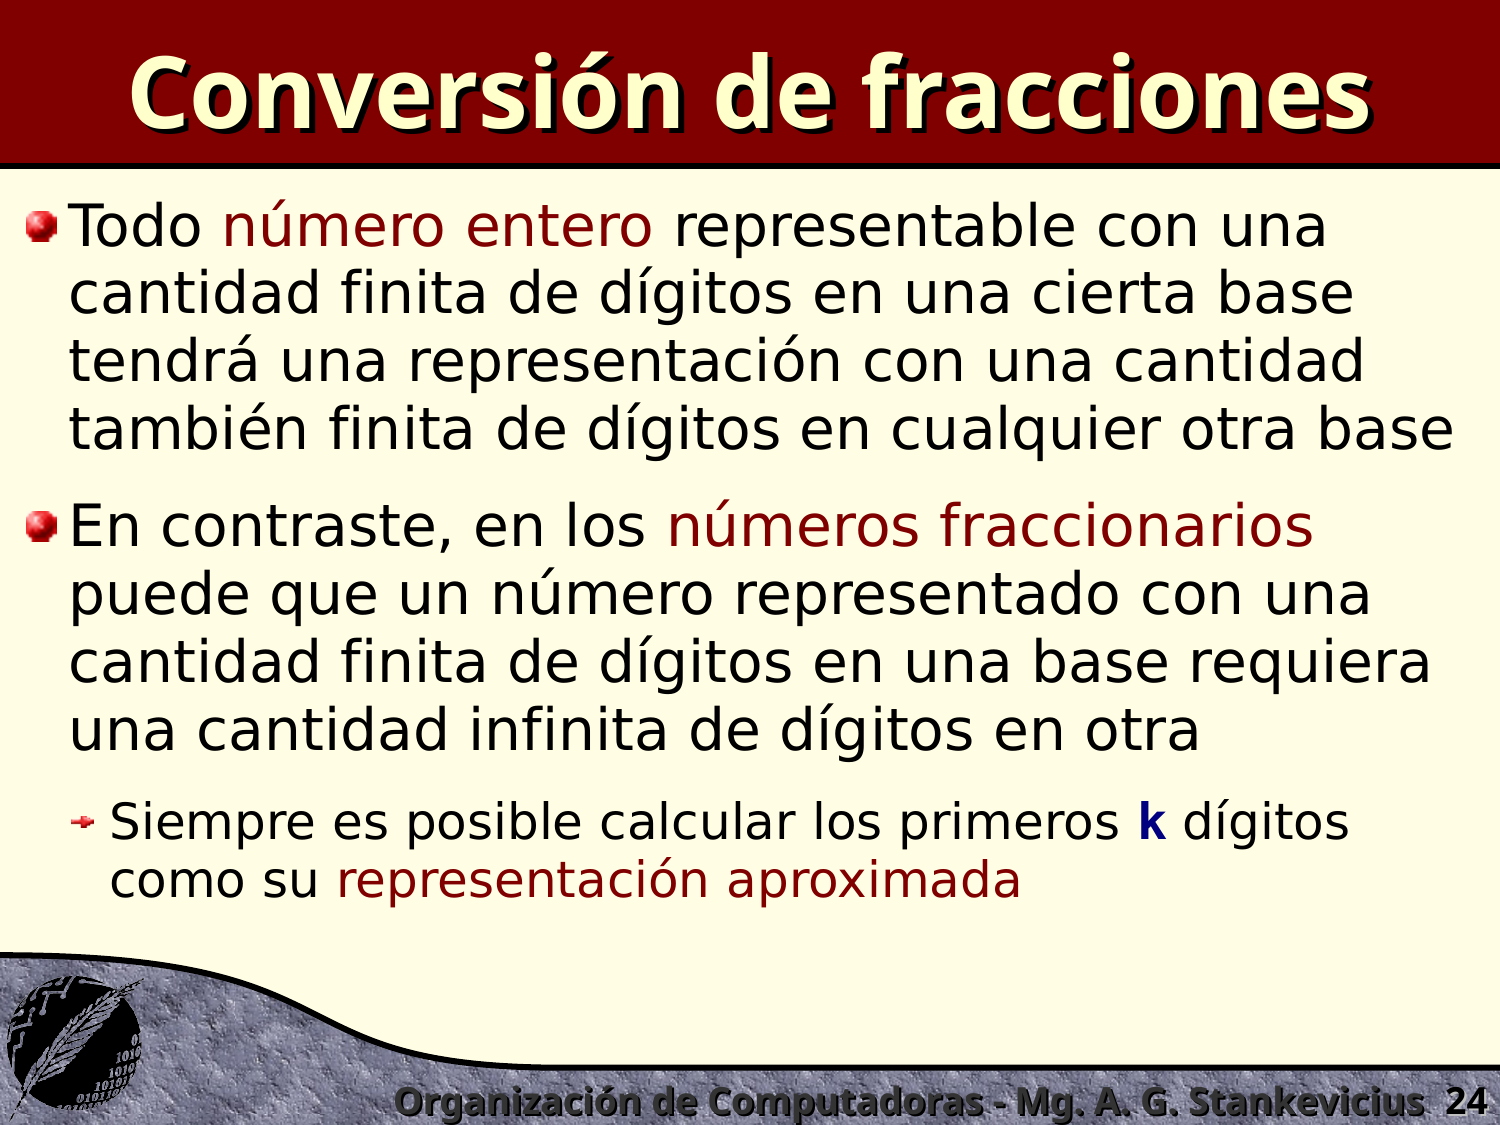

# Conversión de fracciones
Todo número entero representable con una cantidad finita de dígitos en una cierta base tendrá una representación con una cantidad también finita de dígitos en cualquier otra base
En contraste, en los números fraccionarios puede que un número representado con una cantidad finita de dígitos en una base requiera una cantidad infinita de dígitos en otra
Siempre es posible calcular los primeros k dígitos como su representación aproximada
24